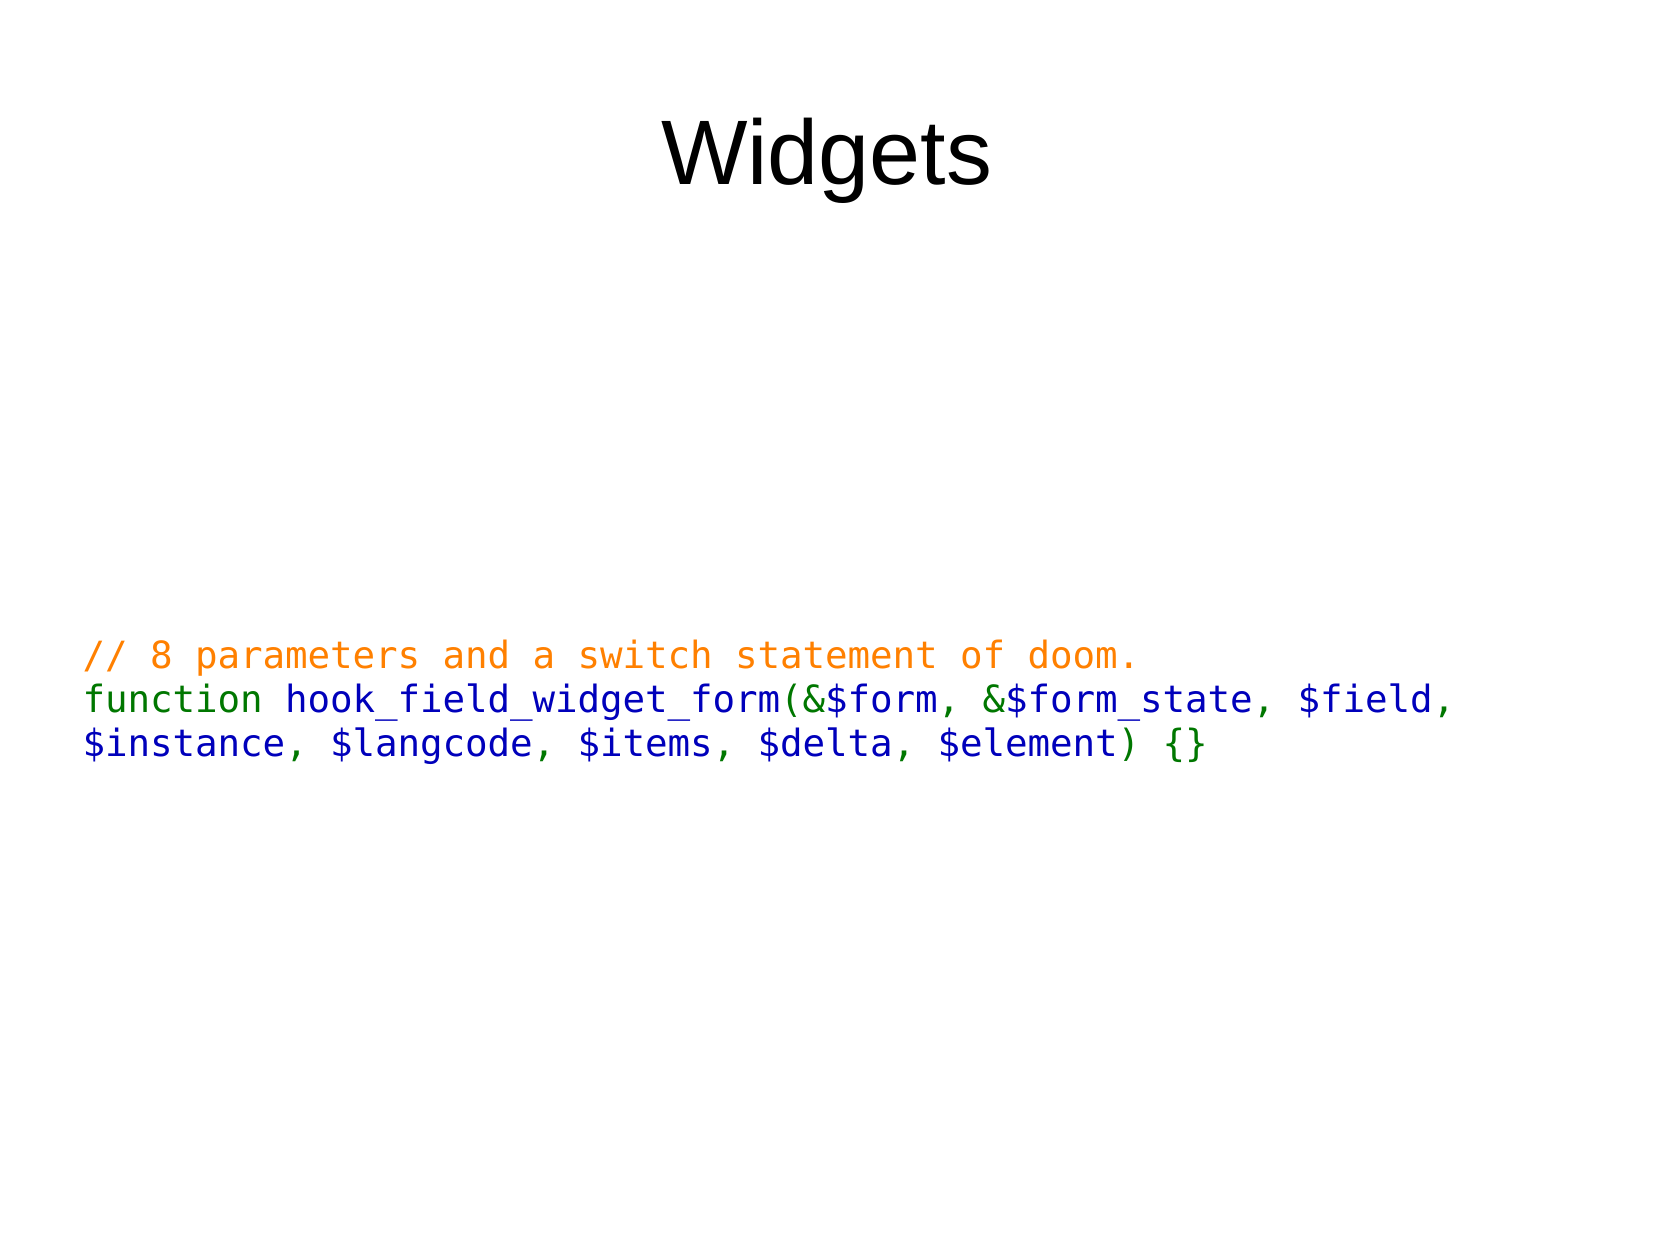

# Widgets
// 8 parameters and a switch statement of doom.
function hook_field_widget_form(&$form, &$form_state, $field, $instance, $langcode, $items, $delta, $element) {}